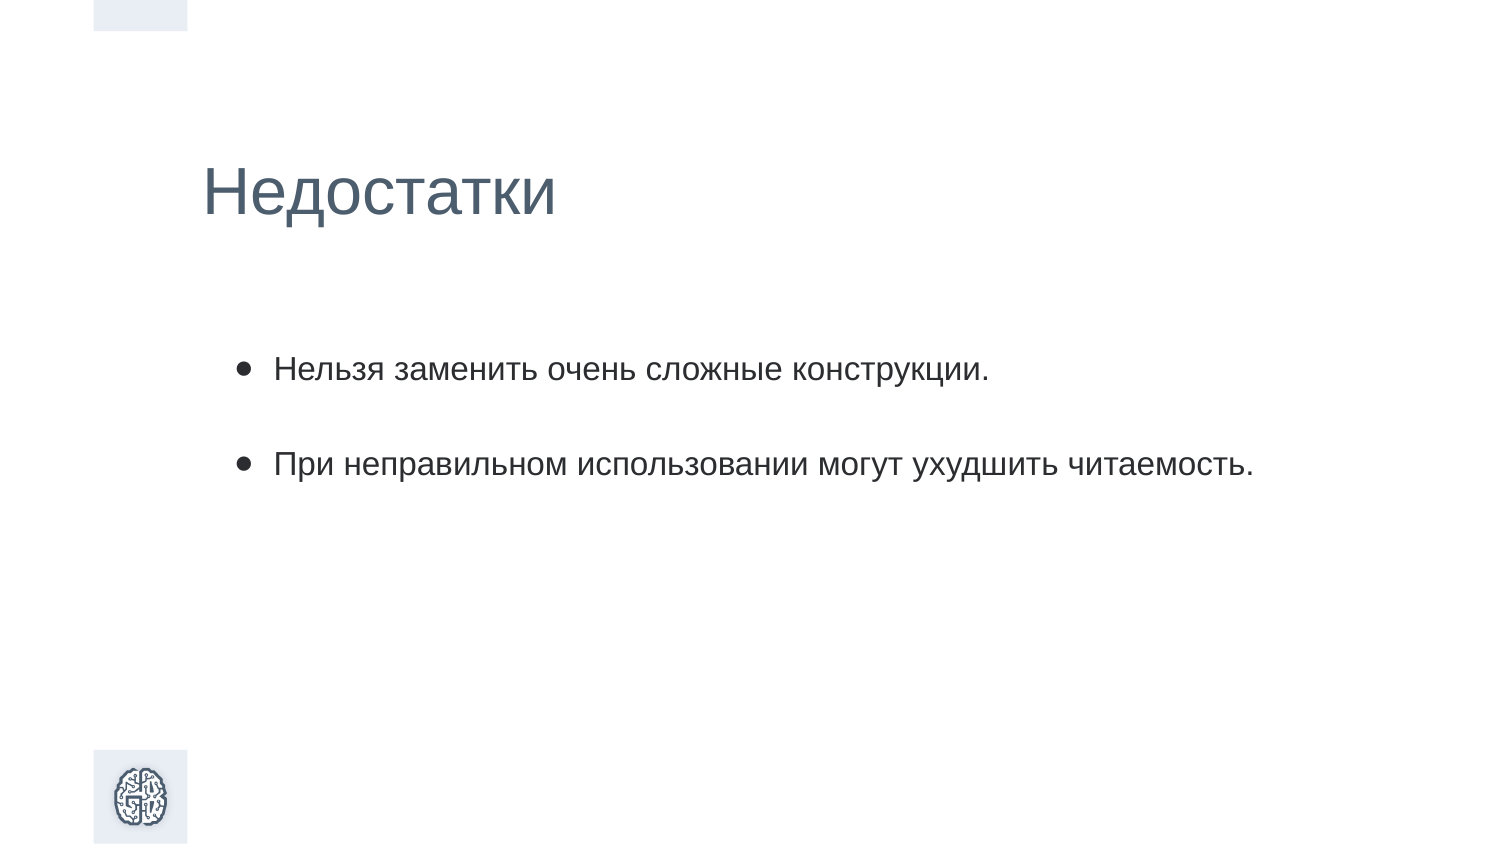

Недостатки
Нельзя заменить очень сложные конструкции.
При неправильном использовании могут ухудшить читаемость.